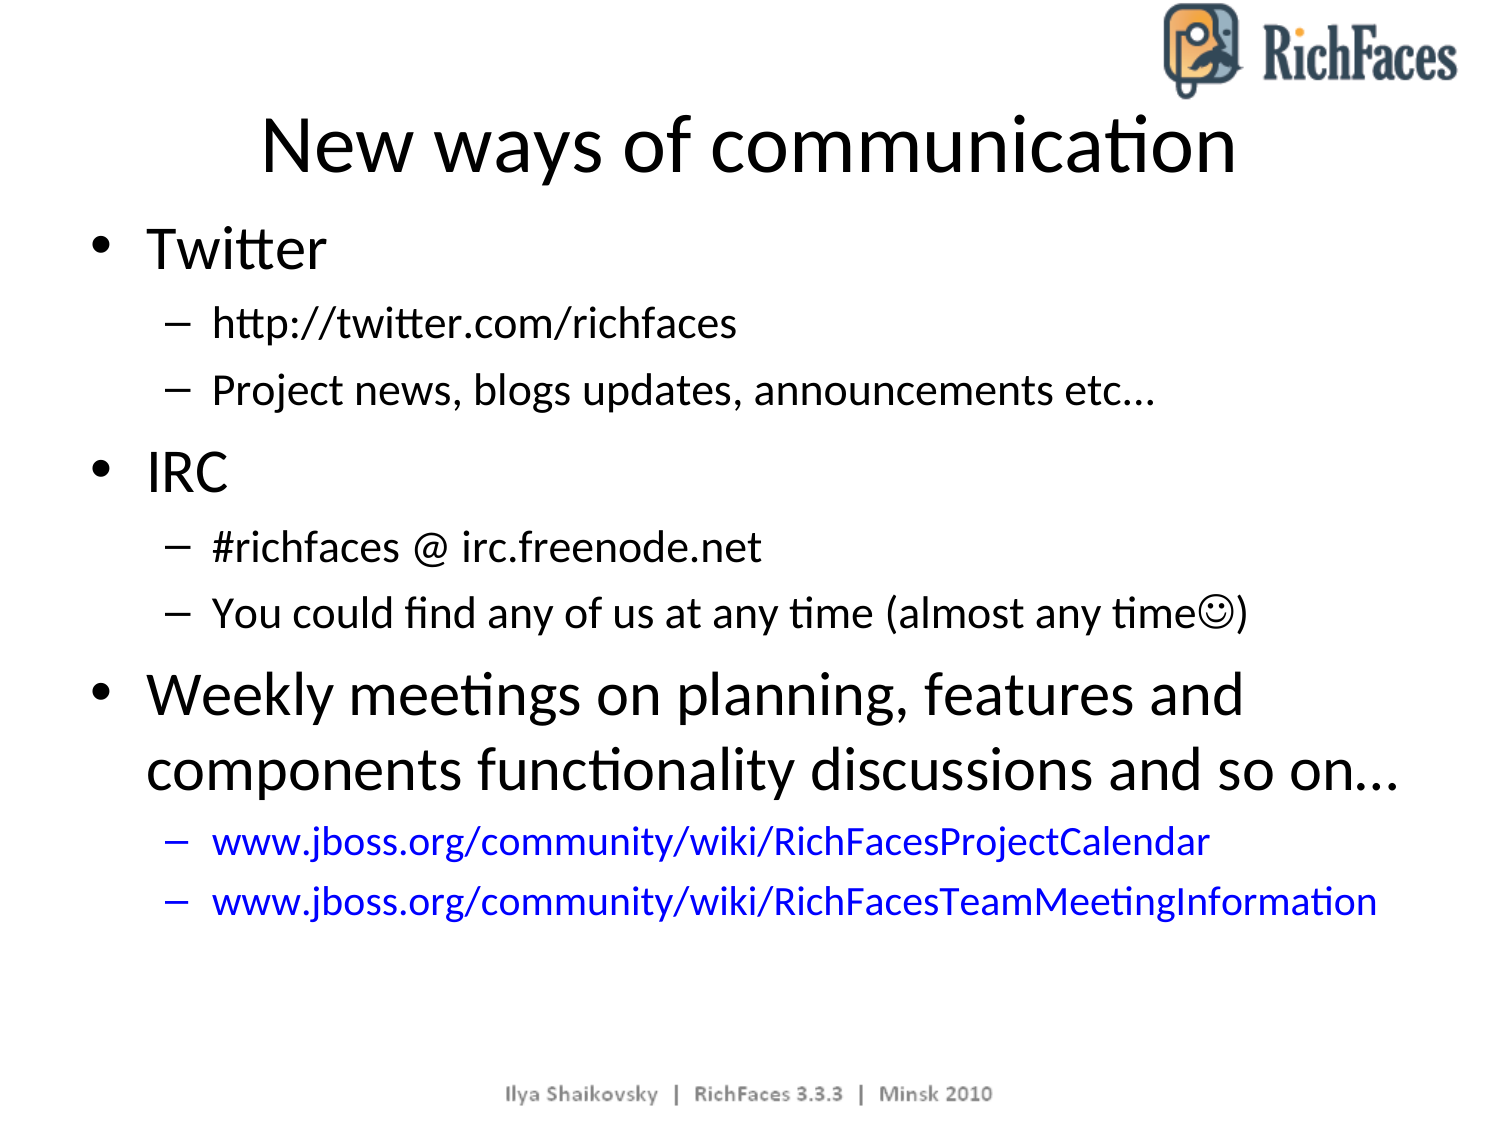

# New ways of communication
Twitter
http://twitter.com/richfaces
Project news, blogs updates, announcements etc...
IRC
#richfaces @ irc.freenode.net
You could find any of us at any time (almost any time)
Weekly meetings on planning, features and components functionality discussions and so on…
www.jboss.org/community/wiki/RichFacesProjectCalendar
www.jboss.org/community/wiki/RichFacesTeamMeetingInformation